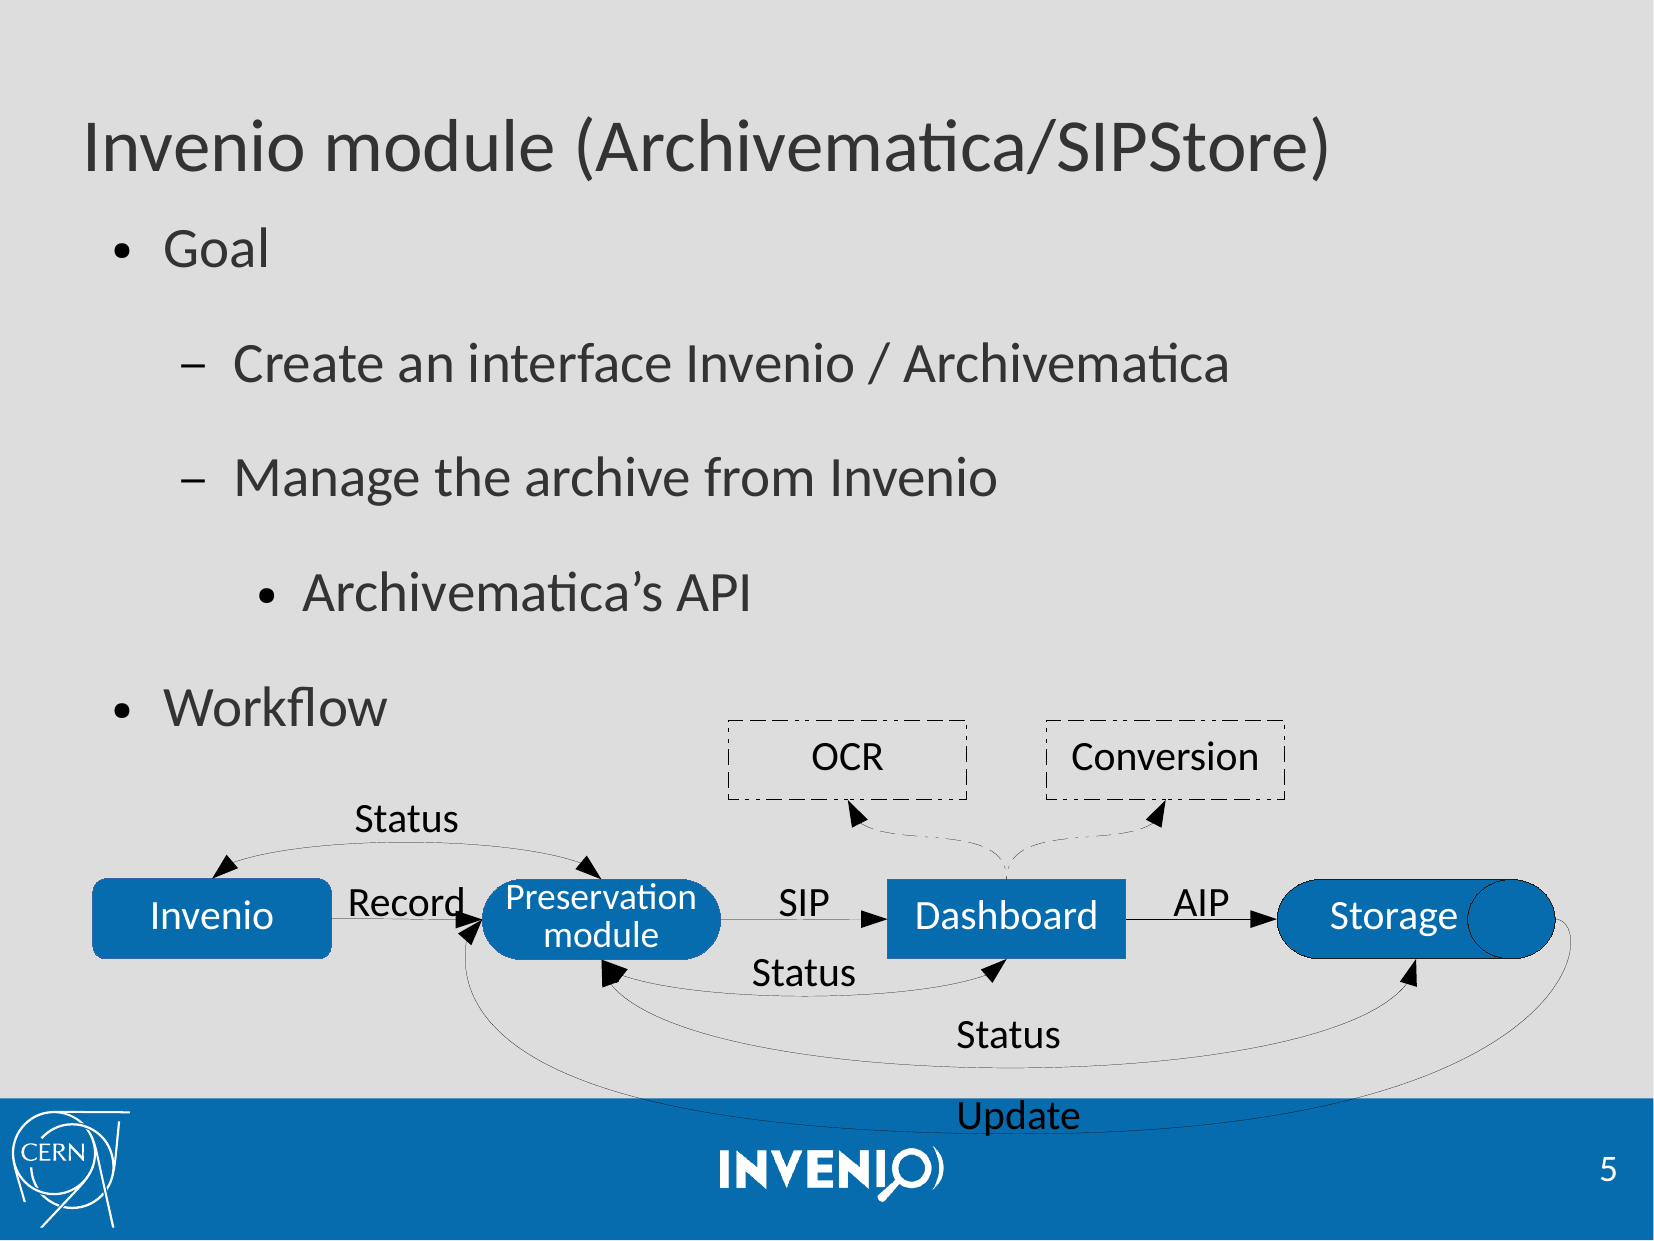

# Invenio module (Archivematica/SIPStore)
Goal
Create an interface Invenio / Archivematica
Manage the archive from Invenio
Archivematica’s API
Workflow
OCR
Conversion
Invenio
Preservation
module
Dashboard
Storage
5